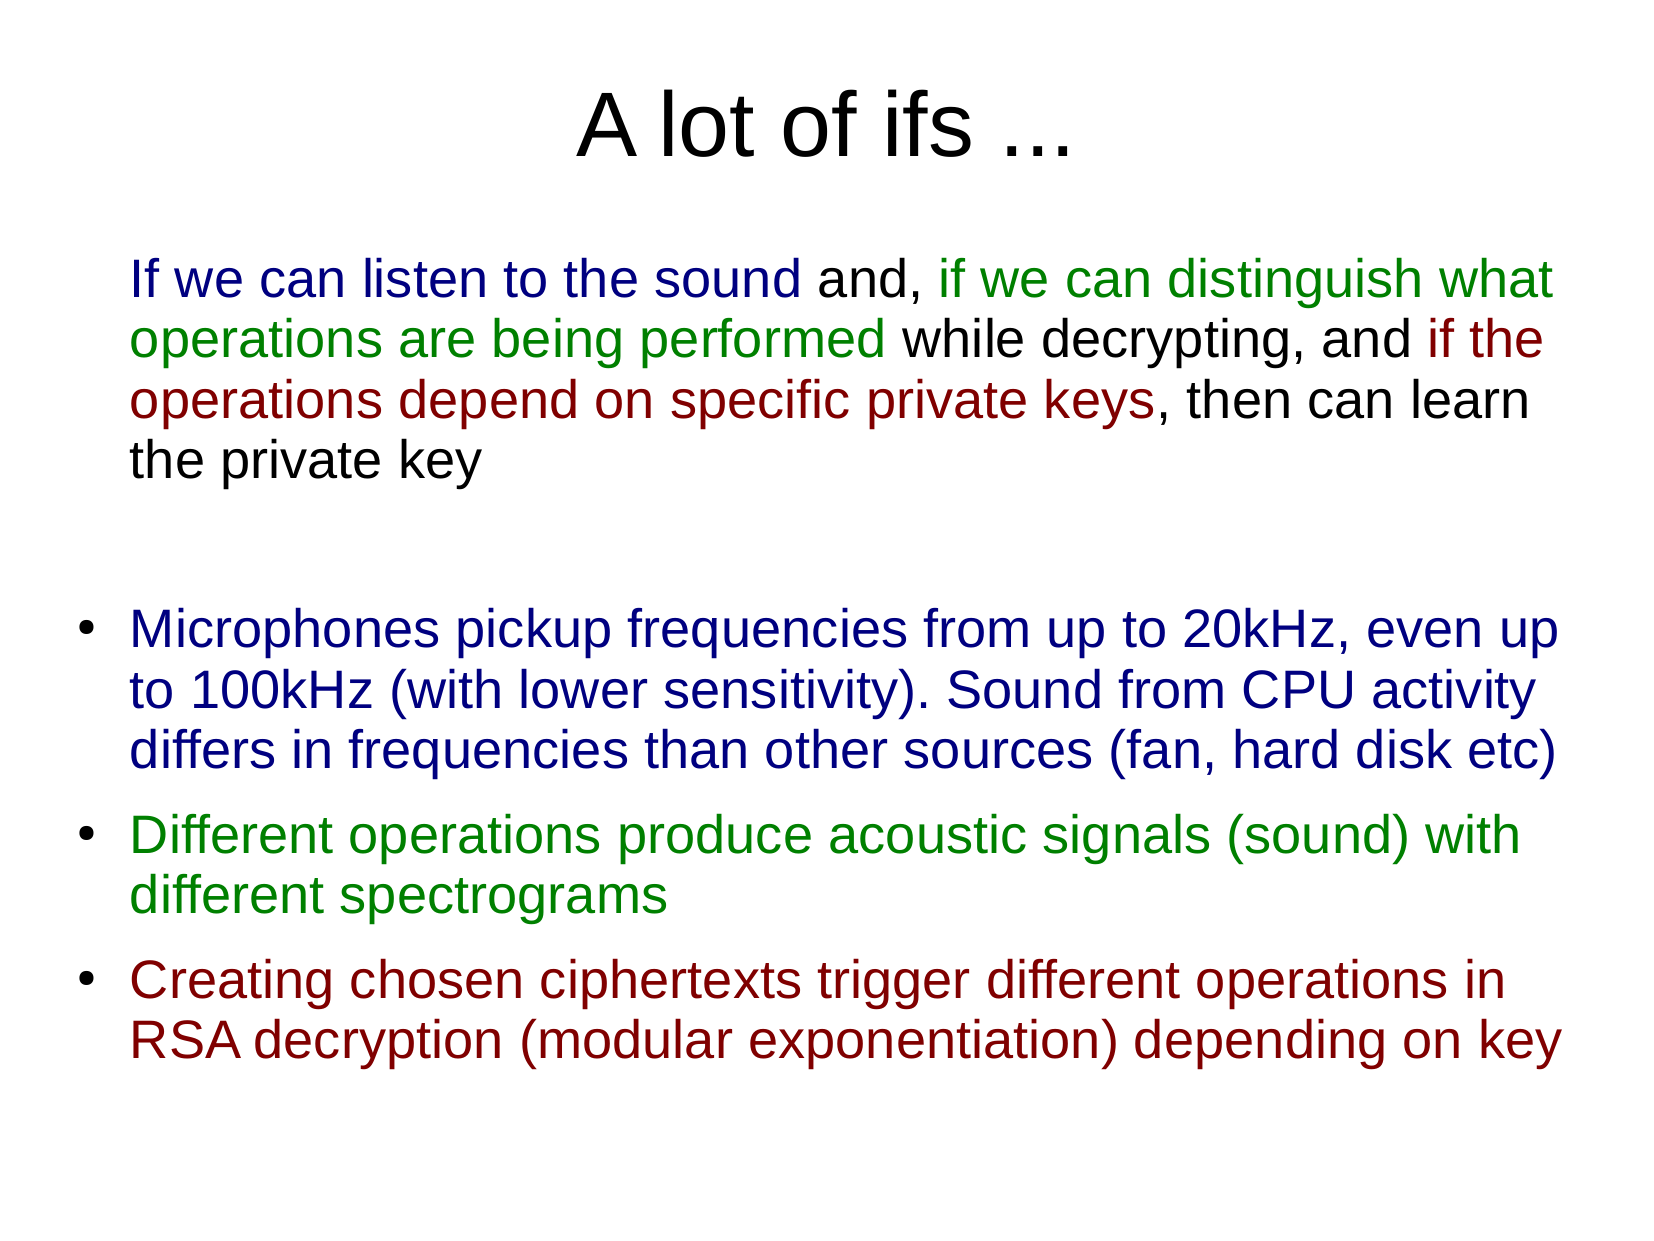

# A lot of ifs ...
If we can listen to the sound and, if we can distinguish what operations are being performed while decrypting, and if the operations depend on specific private keys, then can learn the private key
Microphones pickup frequencies from up to 20kHz, even up to 100kHz (with lower sensitivity). Sound from CPU activity differs in frequencies than other sources (fan, hard disk etc)
Different operations produce acoustic signals (sound) with different spectrograms
Creating chosen ciphertexts trigger different operations in RSA decryption (modular exponentiation) depending on key